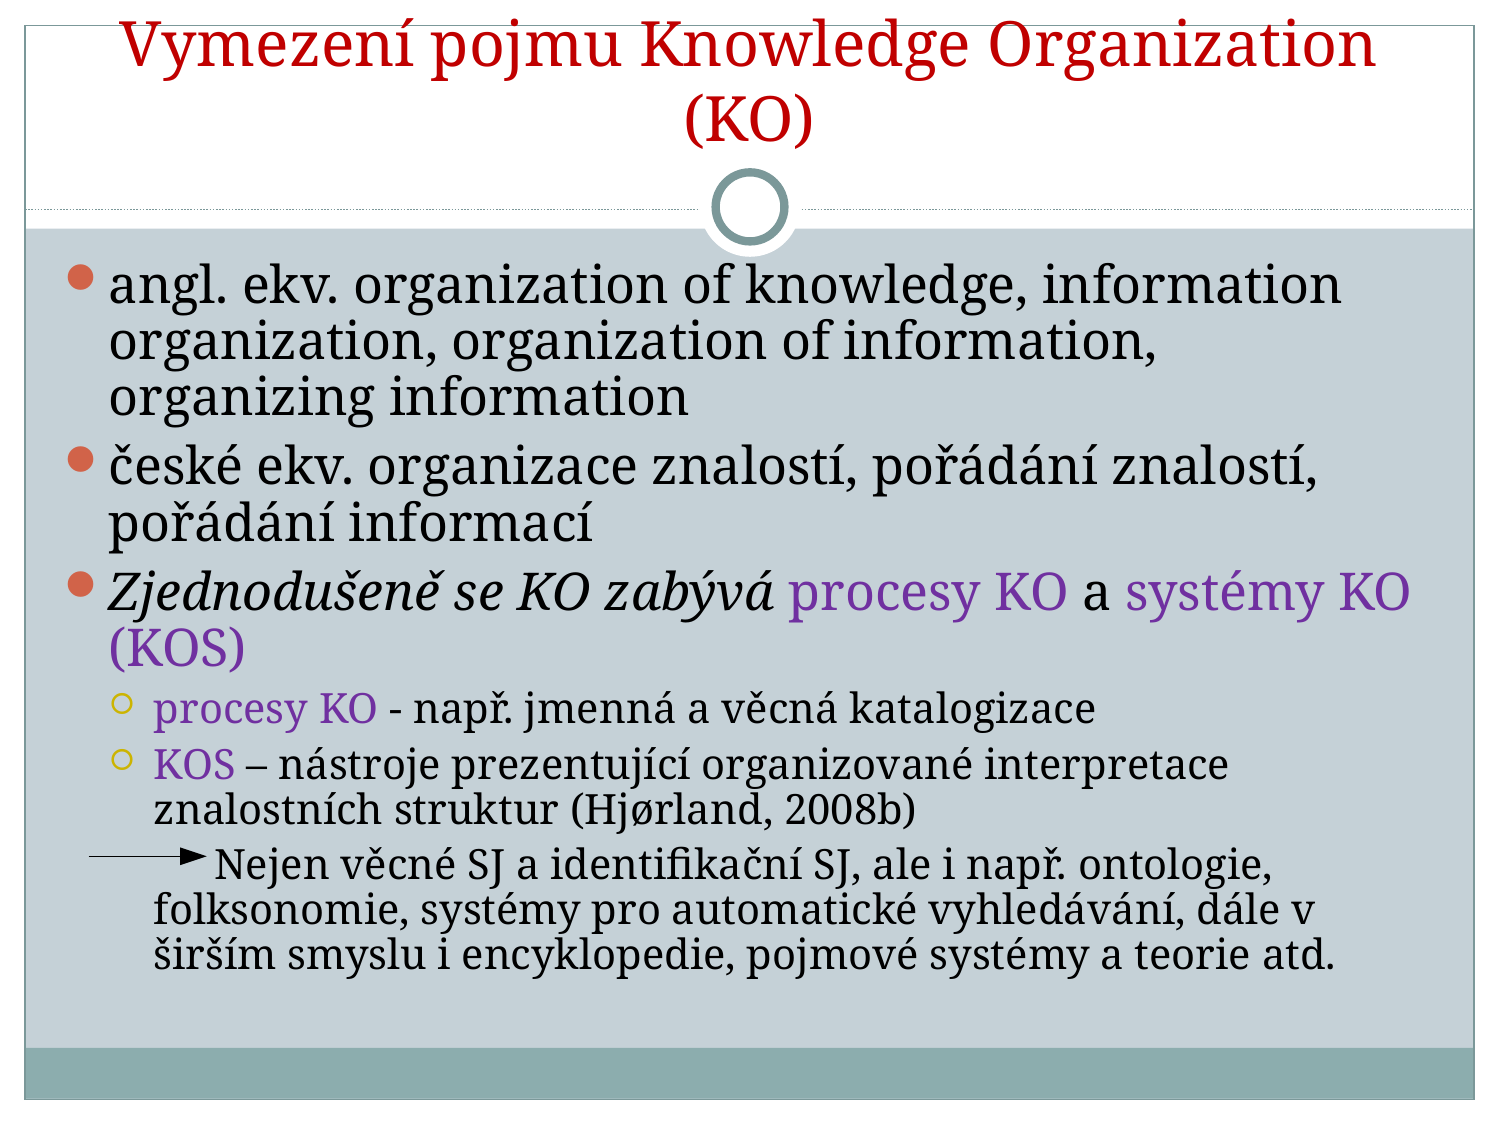

# Vymezení pojmu Knowledge Organization (KO)
angl. ekv. organization of knowledge, information organization, organization of information, organizing information
české ekv. organizace znalostí, pořádání znalostí, pořádání informací
Zjednodušeně se KO zabývá procesy KO a systémy KO (KOS)
procesy KO - např. jmenná a věcná katalogizace
KOS – nástroje prezentující organizované interpretace znalostních struktur (Hjørland, 2008b)
		Nejen věcné SJ a identifikační SJ, ale i např. ontologie, folksonomie, systémy pro automatické vyhledávání, dále v širším smyslu i encyklopedie, pojmové systémy a teorie atd.